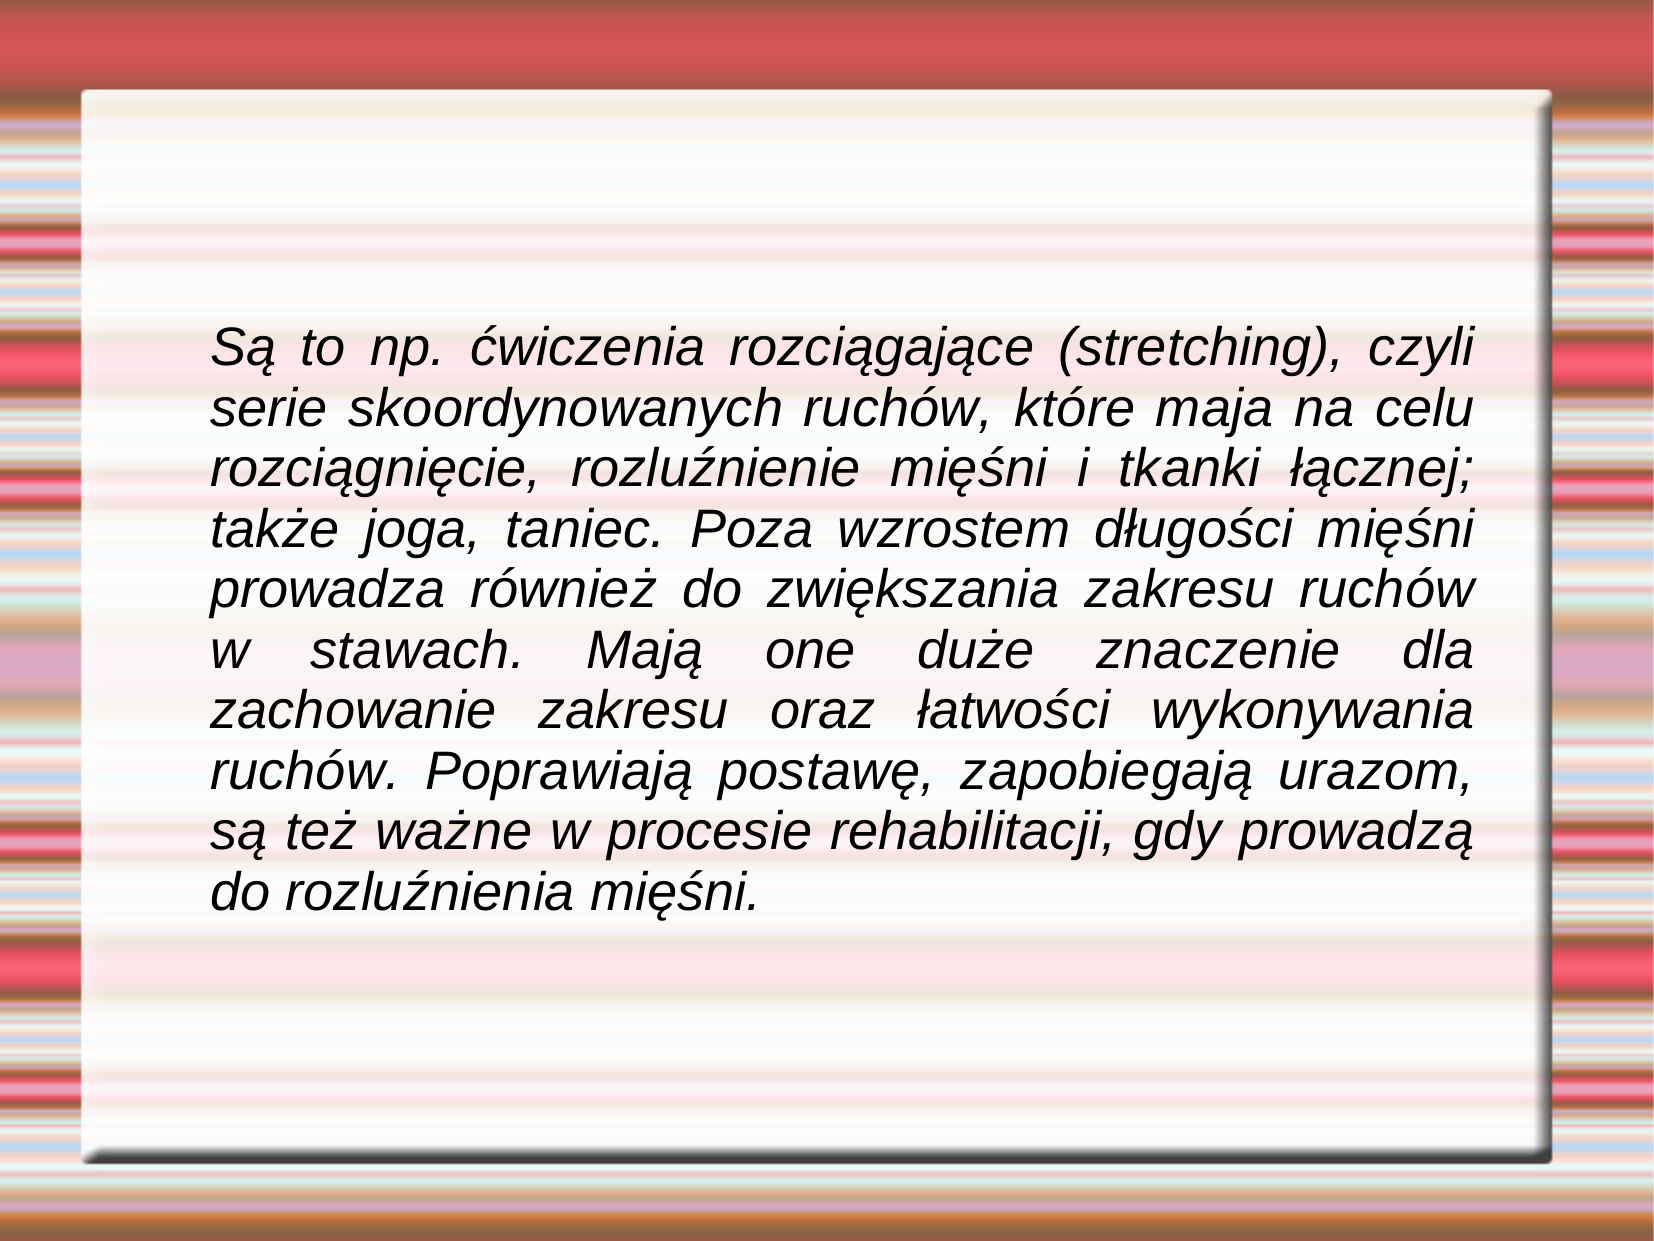

# Są to np. ćwiczenia rozciągające (stretching), czyli serie skoordynowanych ruchów, które maja na celu rozciągnięcie, rozluźnienie mięśni i tkanki łącznej; także joga, taniec. Poza wzrostem długości mięśni prowadza również do zwiększania zakresu ruchów w stawach. Mają one duże znaczenie dla zachowanie zakresu oraz łatwości wykonywania ruchów. Poprawiają postawę, zapobiegają urazom, są też ważne w procesie rehabilitacji, gdy prowadzą do rozluźnienia mięśni.